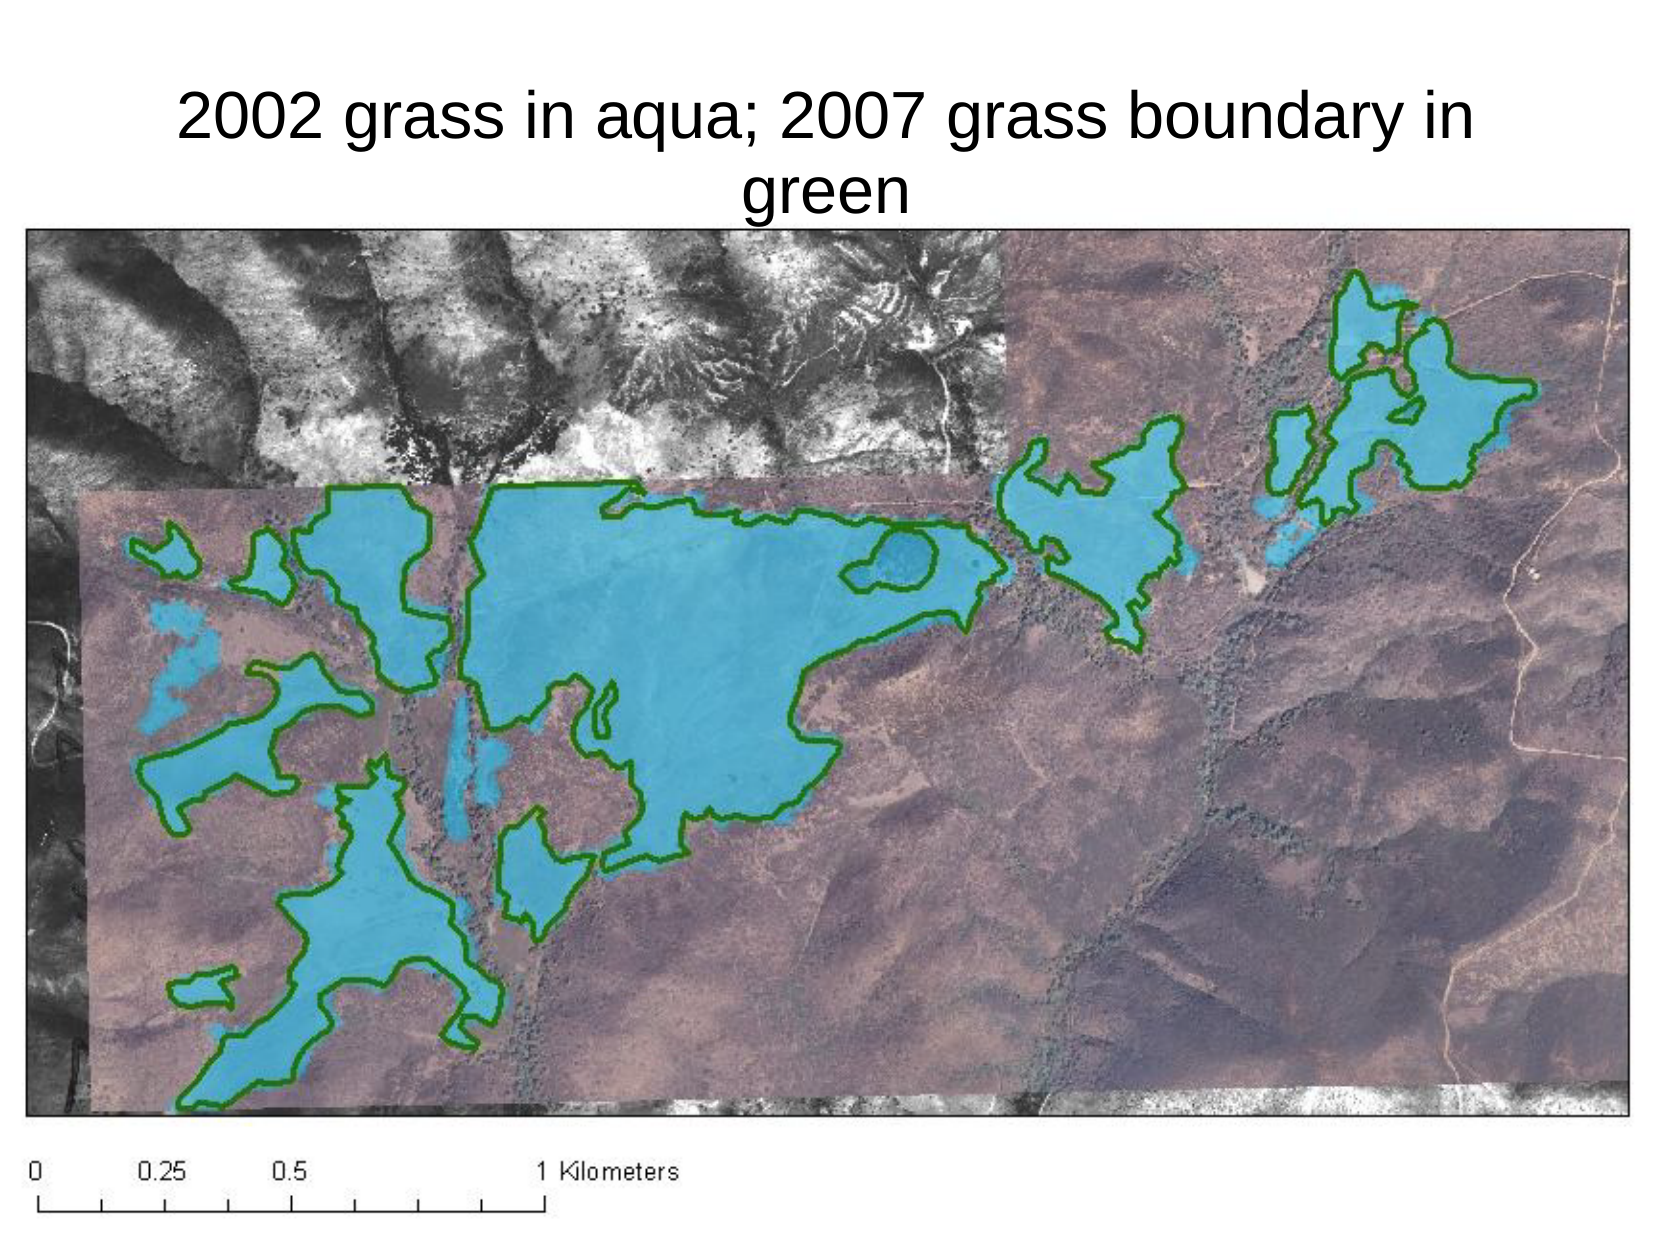

# 2002 grass in aqua; 2007 grass boundary in green